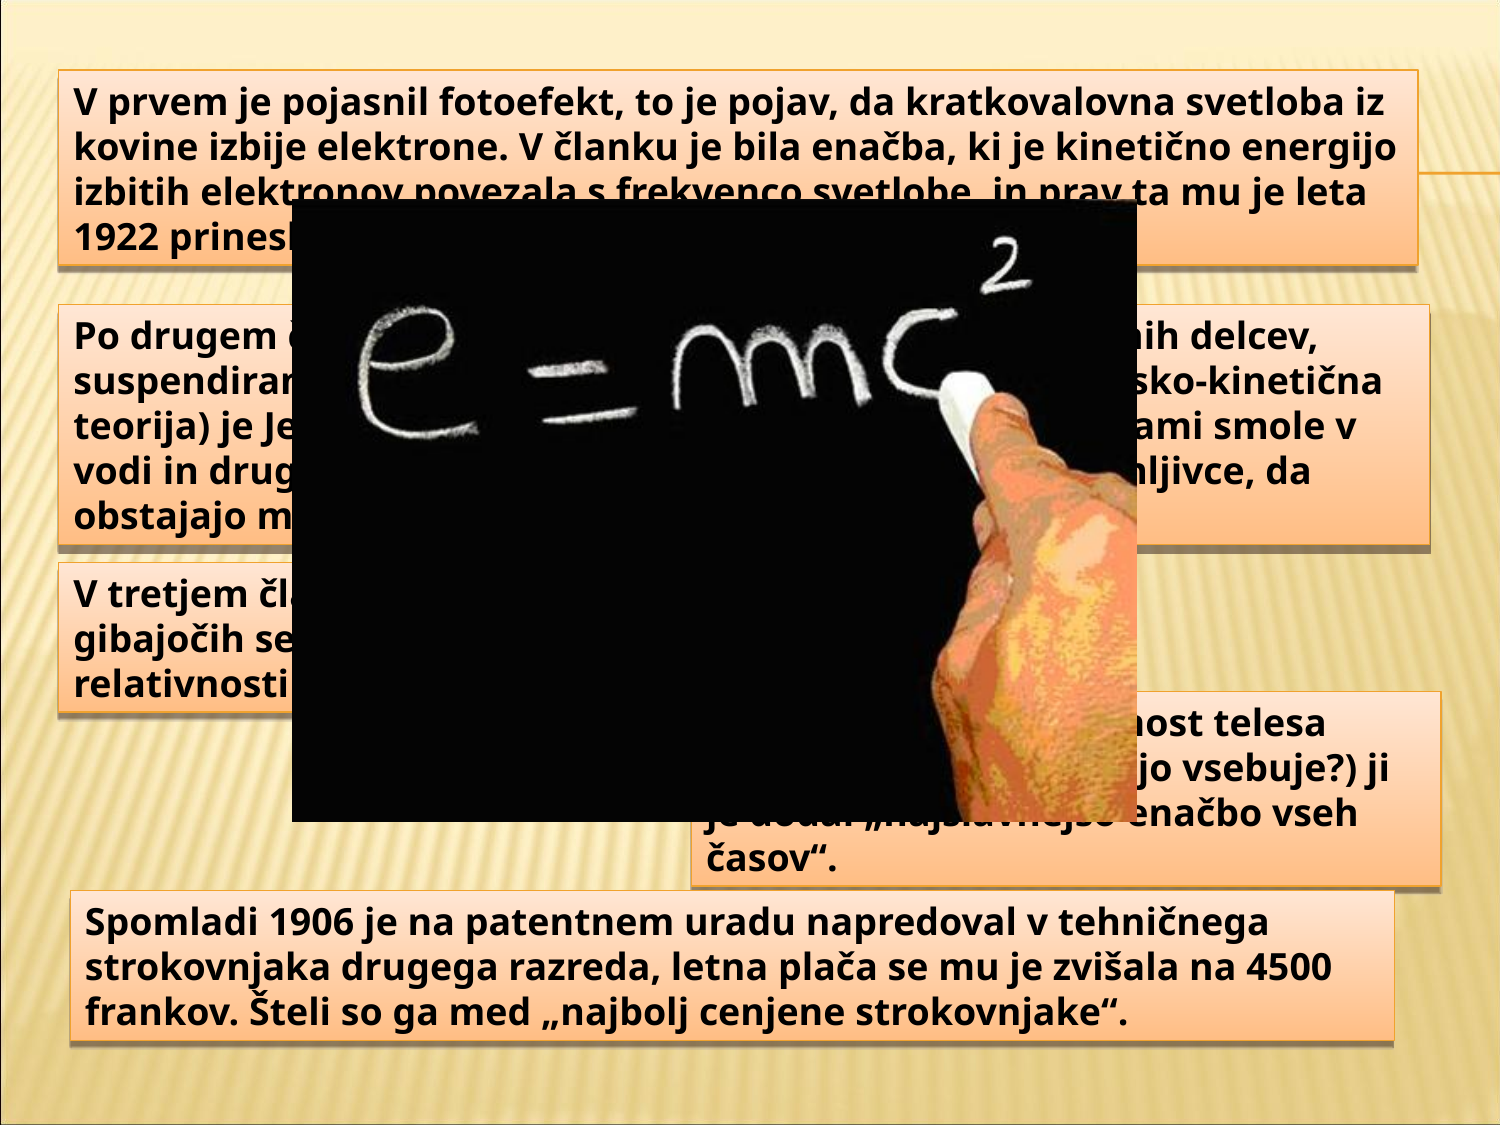

V prvem je pojasnil fotoefekt, to je pojav, da kratkovalovna svetloba iz kovine izbije elektrone. V članku je bila enačba, ki je kinetično energijo izbitih elektronov povezala s frekvenco svetlobe, in prav ta mu je leta 1922 prinesla Nobelovo nagrado.
Po drugem članku o Bownovem gibanju (o gibanju majhnih delcev, suspendiranih v mirujoči tekočini, ki ga zahteva molekulsko-kinetična teorija) je Jean Baptiste Perrin izvedel merjenja s kroglicami smole v vodi in drugih tekočinah. Z njimi je prepričal zadnje dvomljivce, da obstajajo molekule z določeno maso in velikostjo.
V tretjem članku (o elektrodinamiki gibajočih se teles) je razgrnil teorijo relativnosti
V četrtem (Ali je vztrajnost telesa odvisna od energije, ki jo vsebuje?) ji je dodal „najslavnejšo enačbo vseh časov“.
Spomladi 1906 je na patentnem uradu napredoval v tehničnega strokovnjaka drugega razreda, letna plača se mu je zvišala na 4500 frankov. Šteli so ga med „najbolj cenjene strokovnjake“.